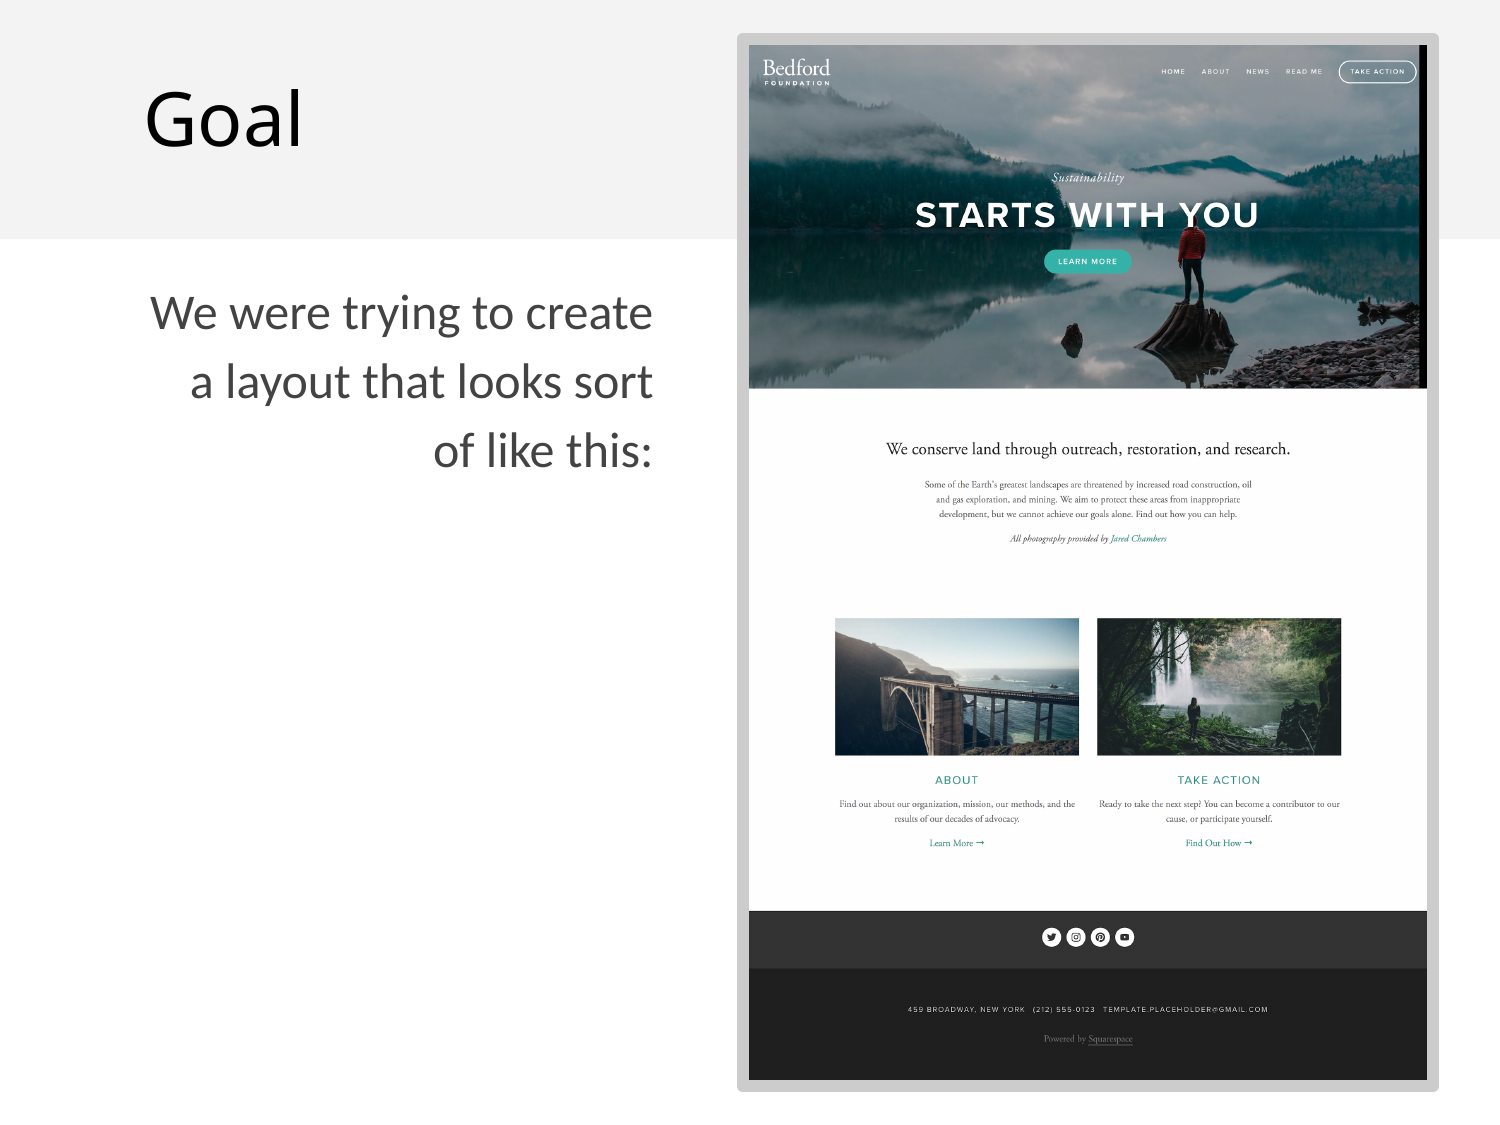

# Goal
We were trying to create a layout that looks sort of like this: